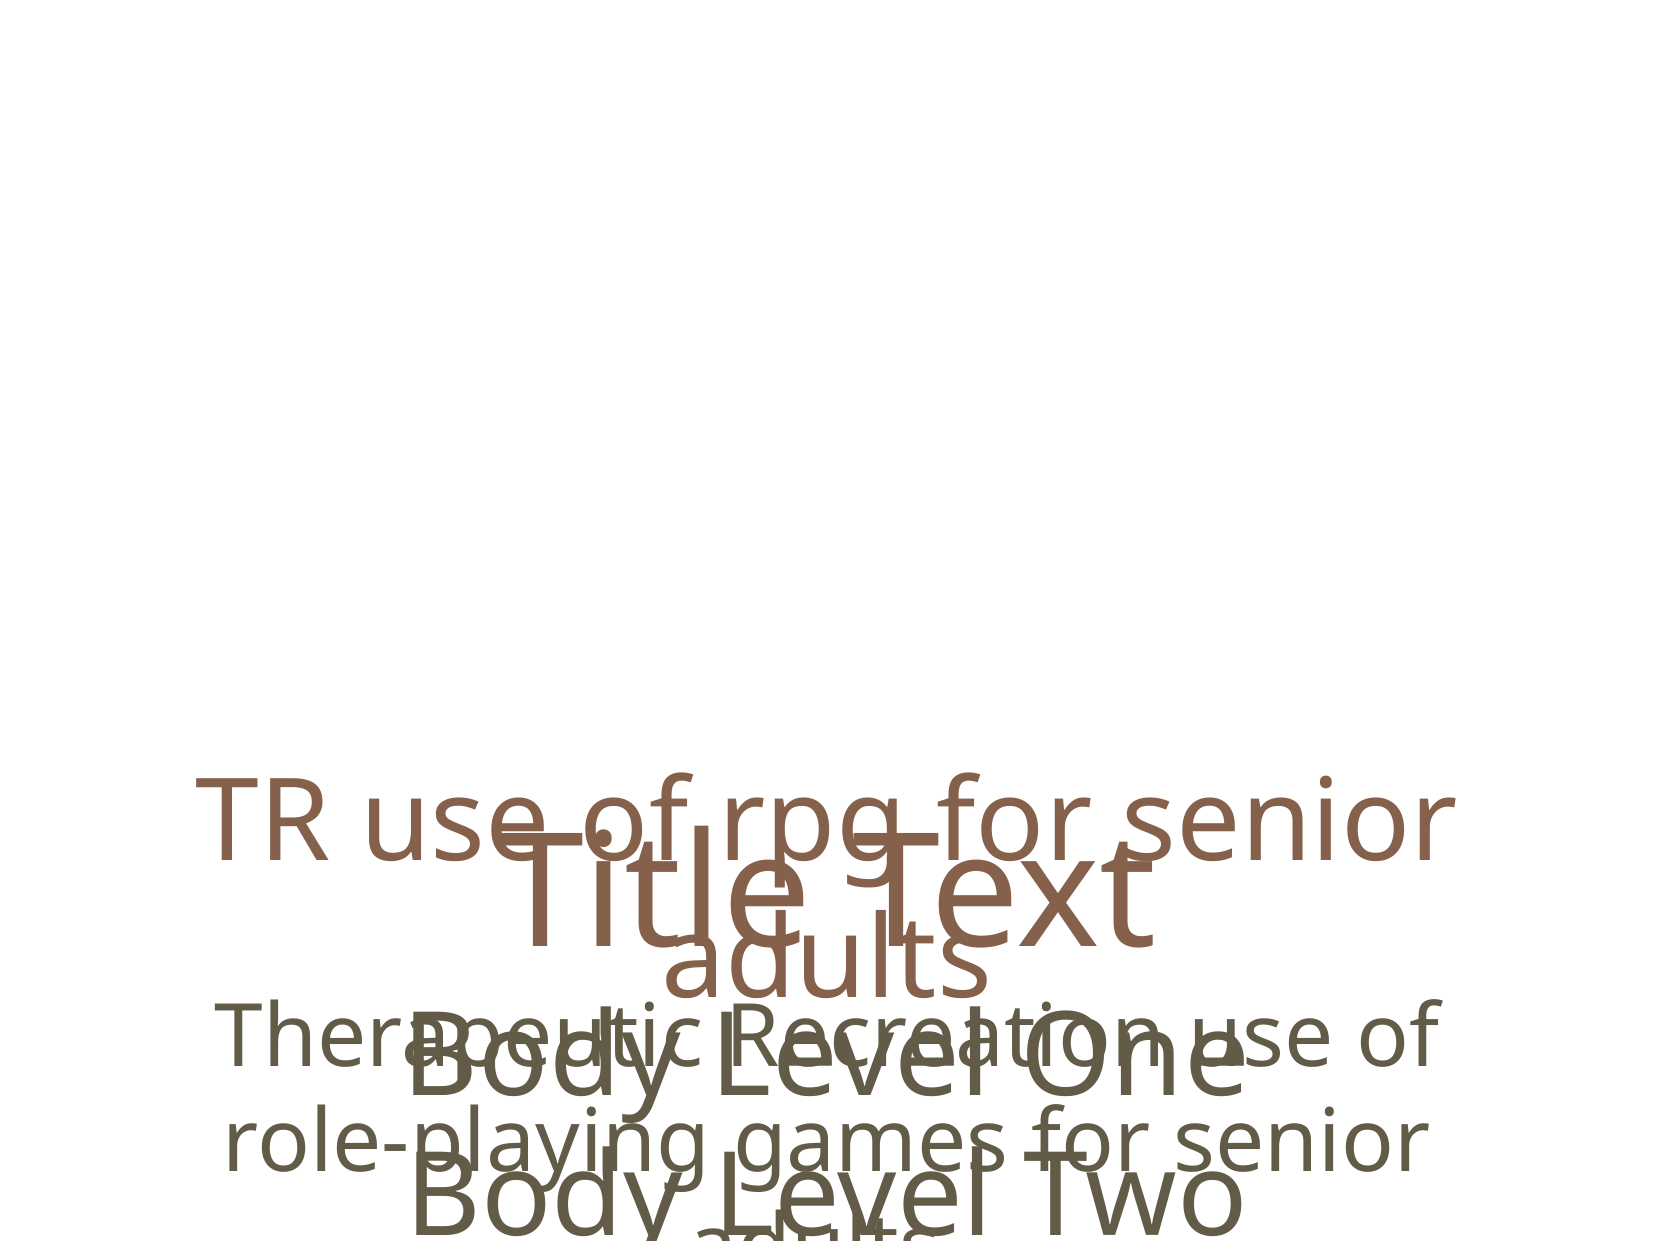

# TR use of rpg for senior adults
Therapeutic Recreation use of role-playing games for senior adults.